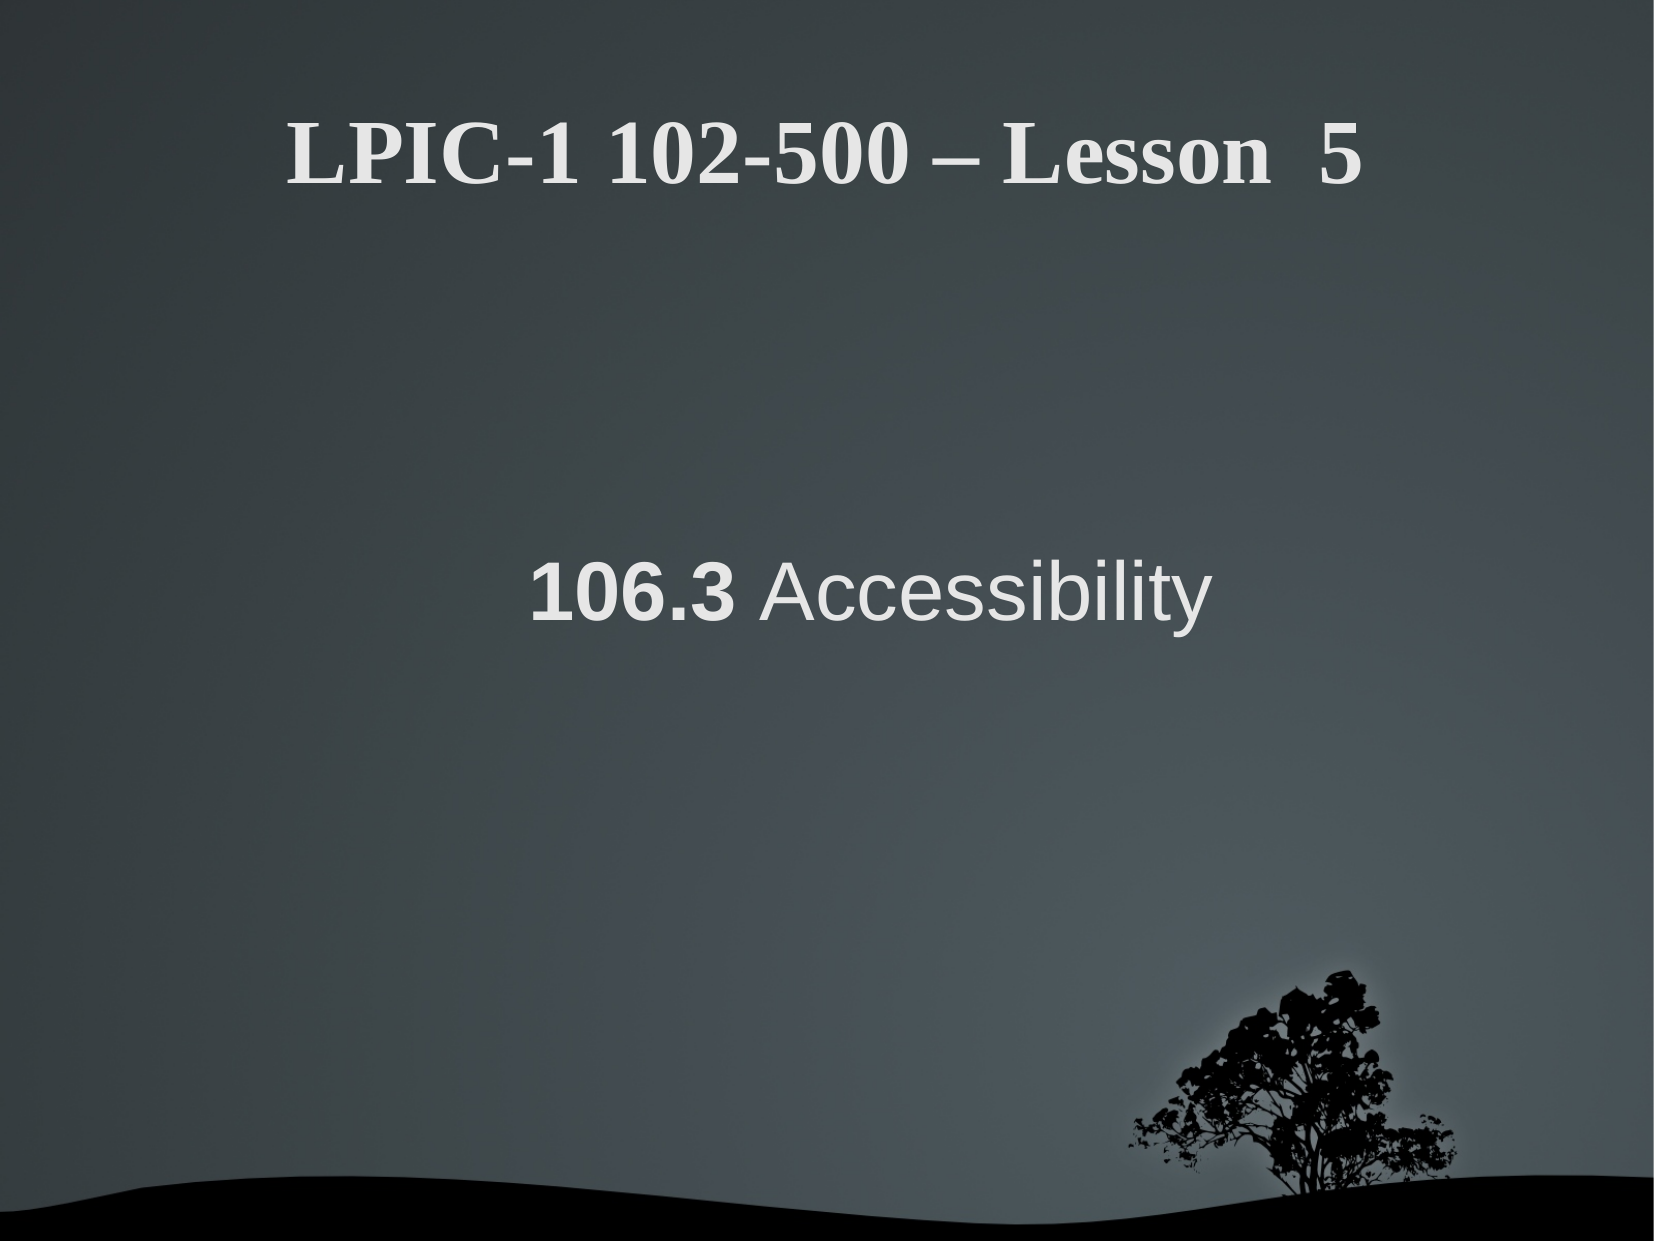

# LPIC-1 102-500 – Lesson 5
106.3 Accessibility